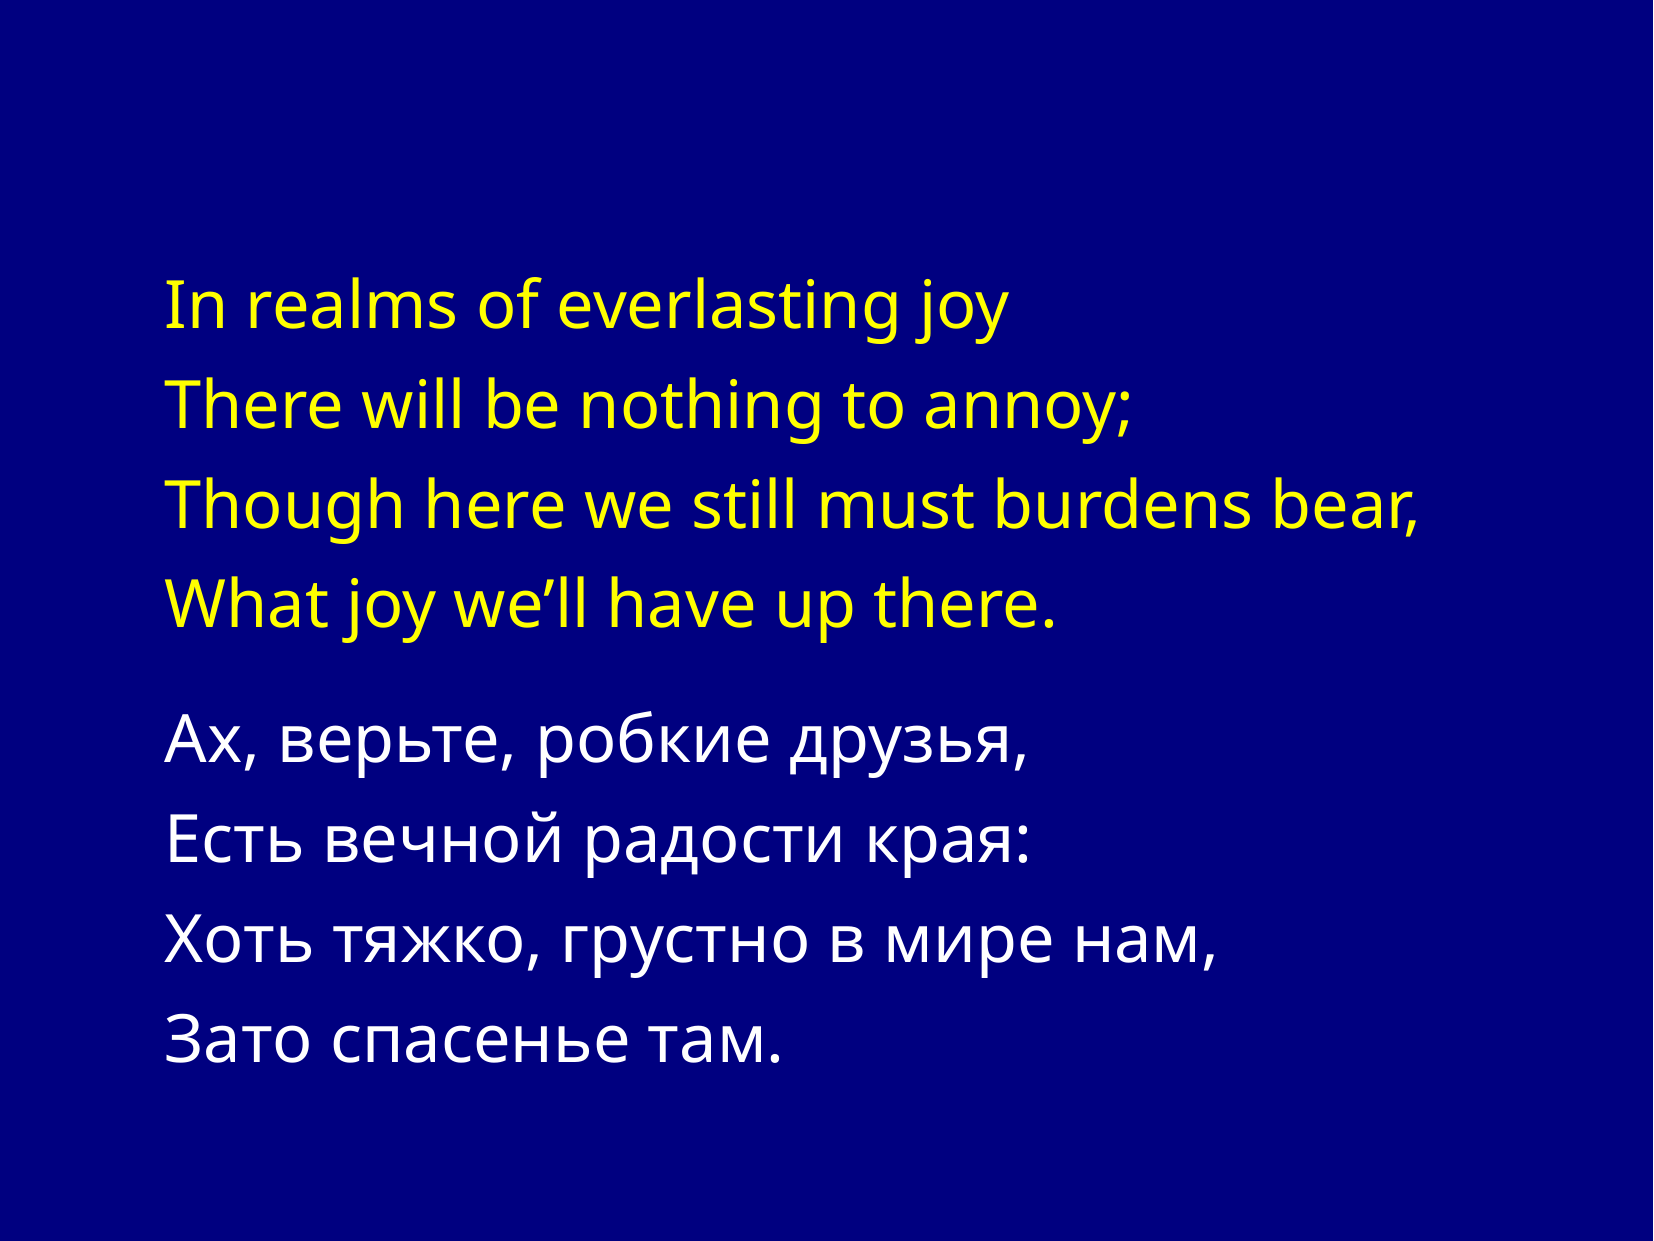

In realms of everlasting joy
	There will be nothing to annoy;
	Though here we still must burdens bear,
	What joy we’ll have up there.
	Ах, верьте, робкие друзья,
	Есть вечной радости края:
	Хоть тяжко, грустно в мире нам,
	Зато спасенье там.